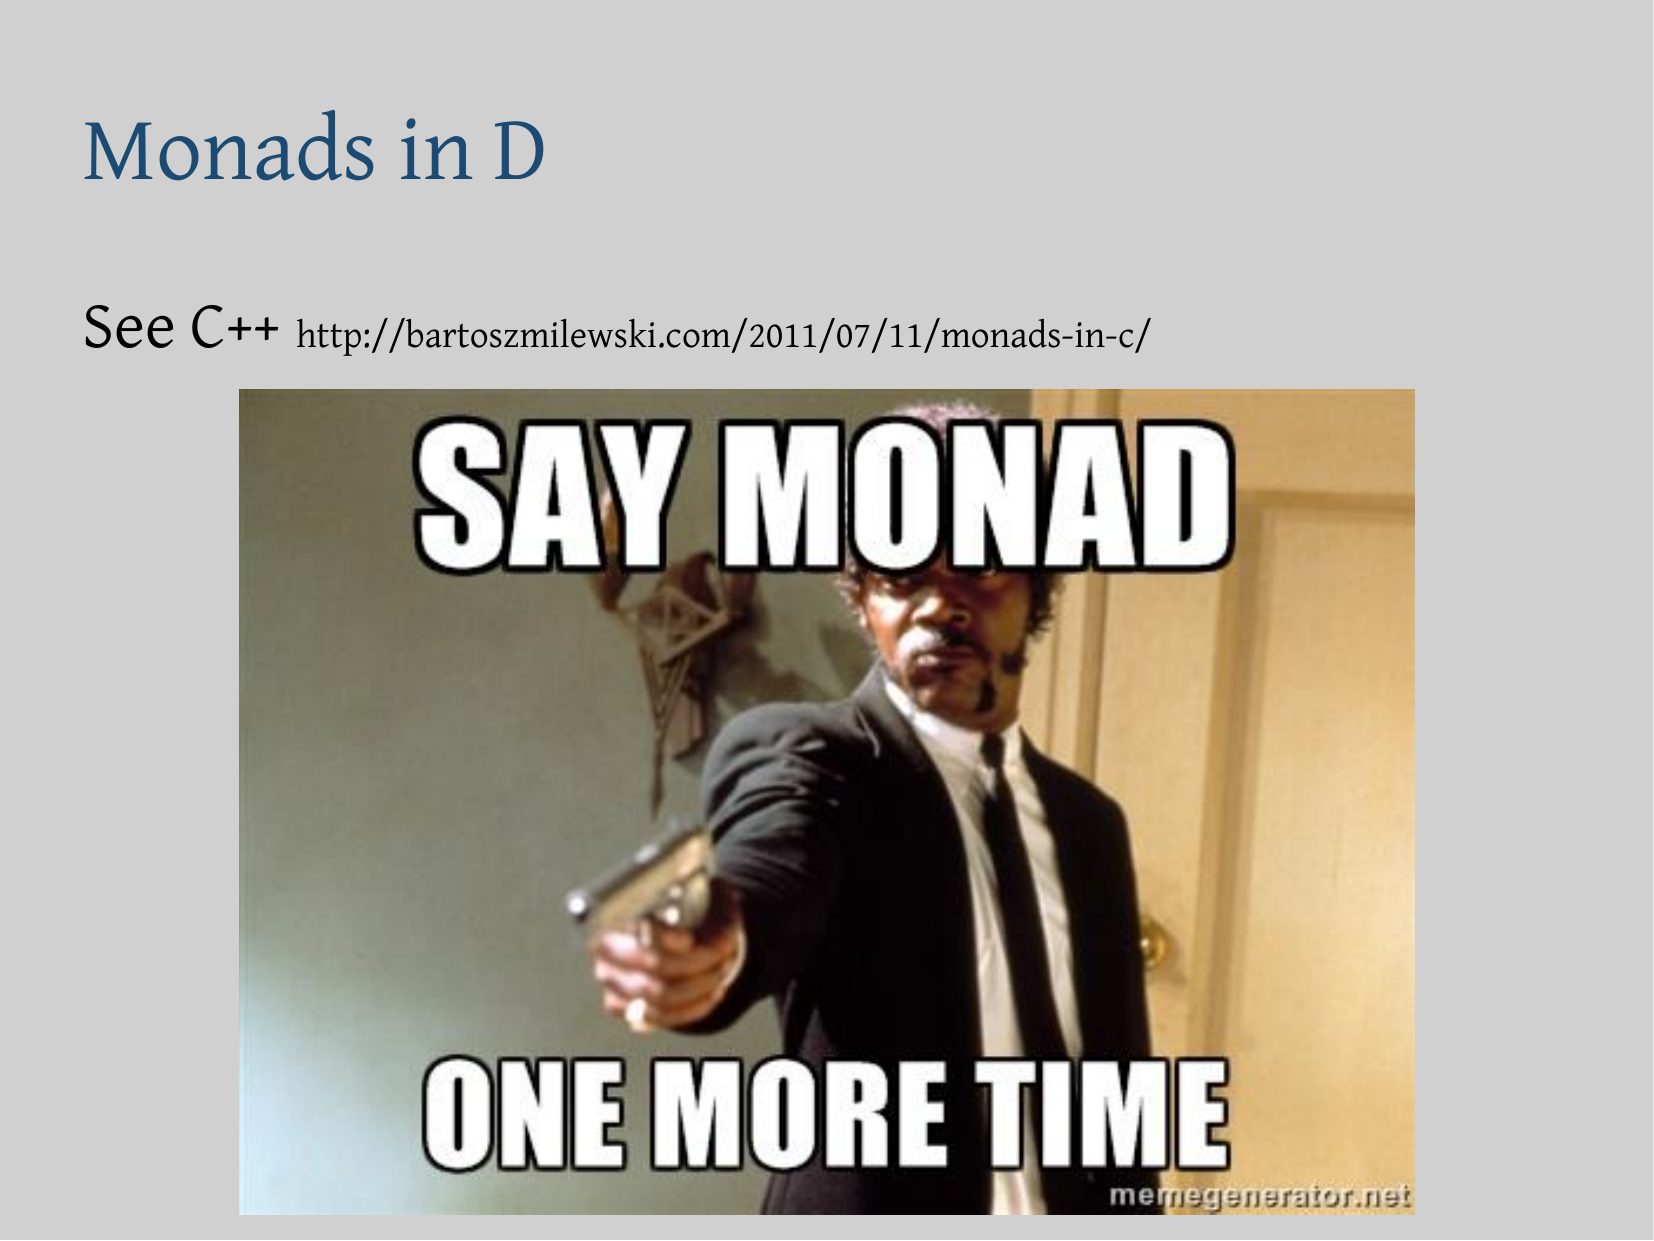

# Monads in D
See C++ http://bartoszmilewski.com/2011/07/11/monads-in-c/